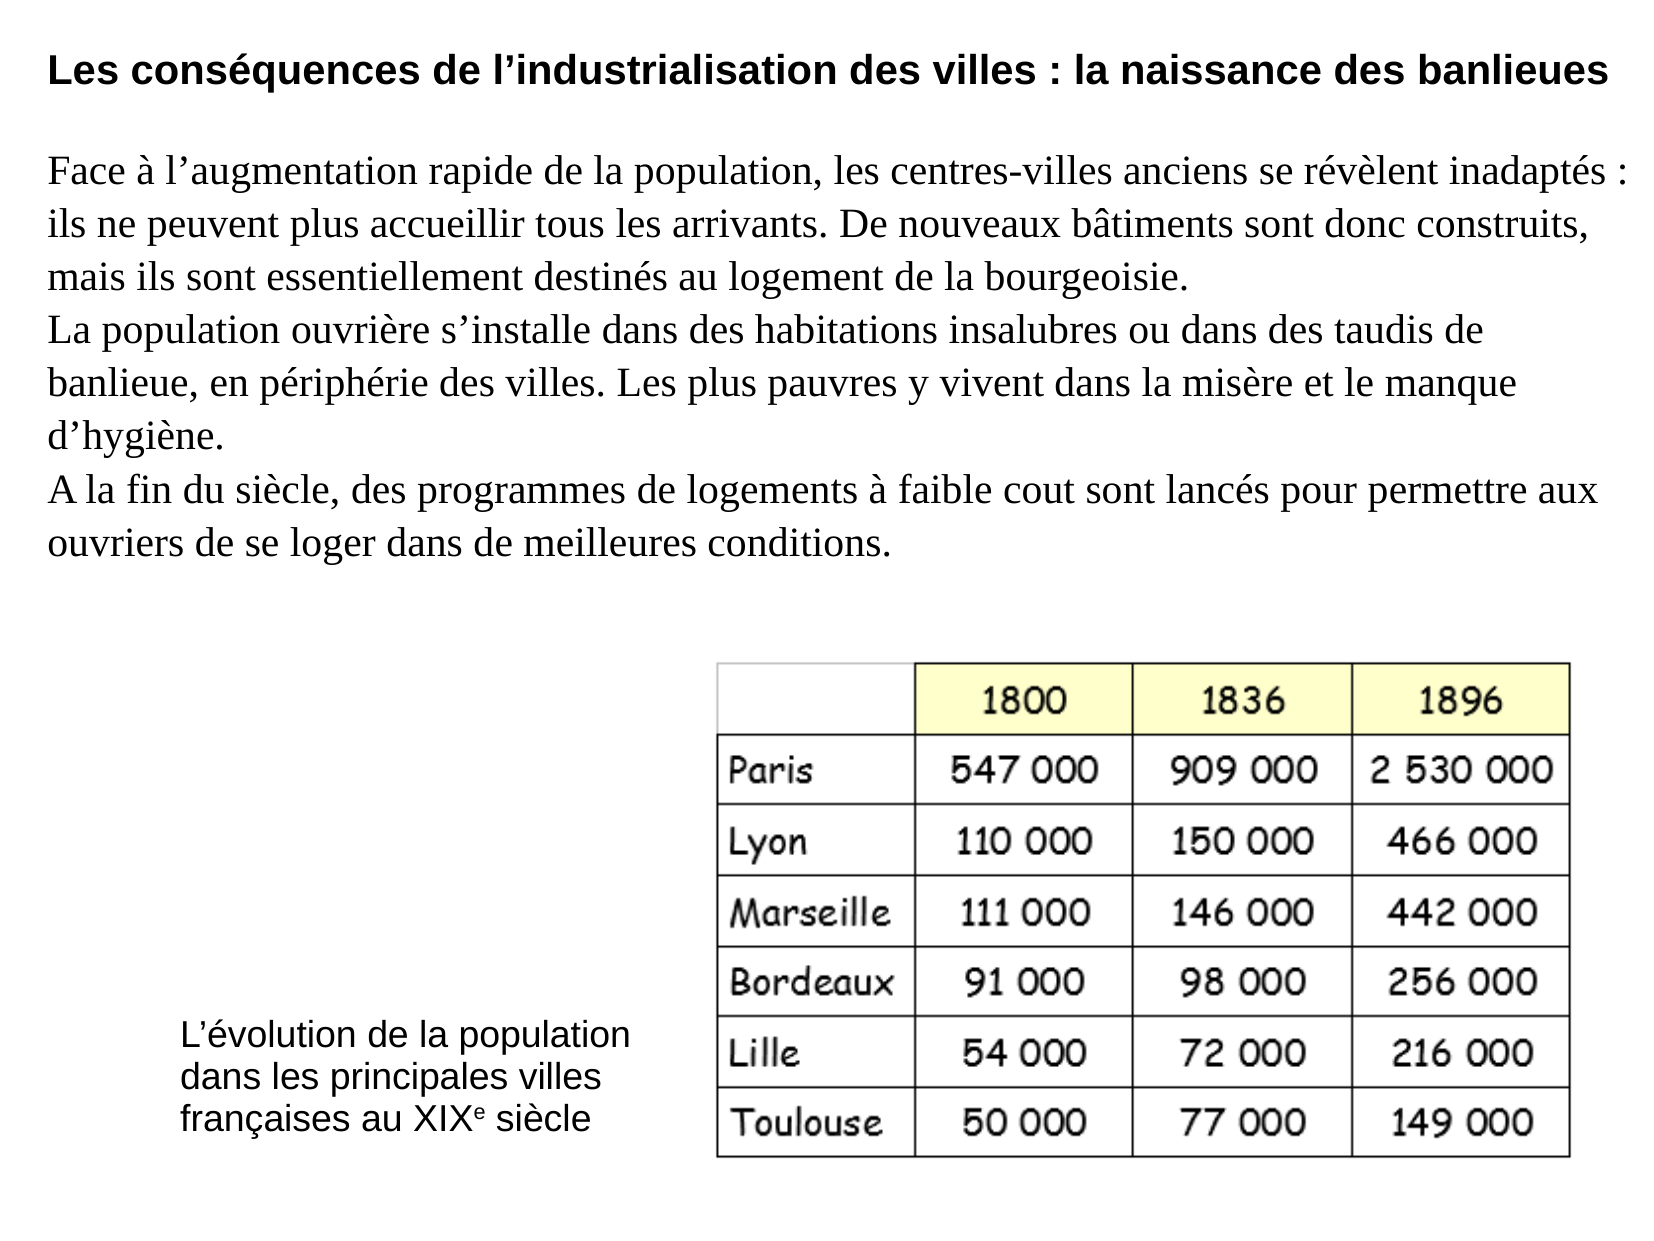

# Les conséquences de l’industrialisation des villes : la naissance des banlieues
Face à l’augmentation rapide de la population, les centres-villes anciens se révèlent inadaptés : ils ne peuvent plus accueillir tous les arrivants. De nouveaux bâtiments sont donc construits, mais ils sont essentiellement destinés au logement de la bourgeoisie.
La population ouvrière s’installe dans des habitations insalubres ou dans des taudis de banlieue, en périphérie des villes. Les plus pauvres y vivent dans la misère et le manque d’hygiène.
A la fin du siècle, des programmes de logements à faible cout sont lancés pour permettre aux ouvriers de se loger dans de meilleures conditions.
L’évolution de la population dans les principales villes françaises au XIXe siècle